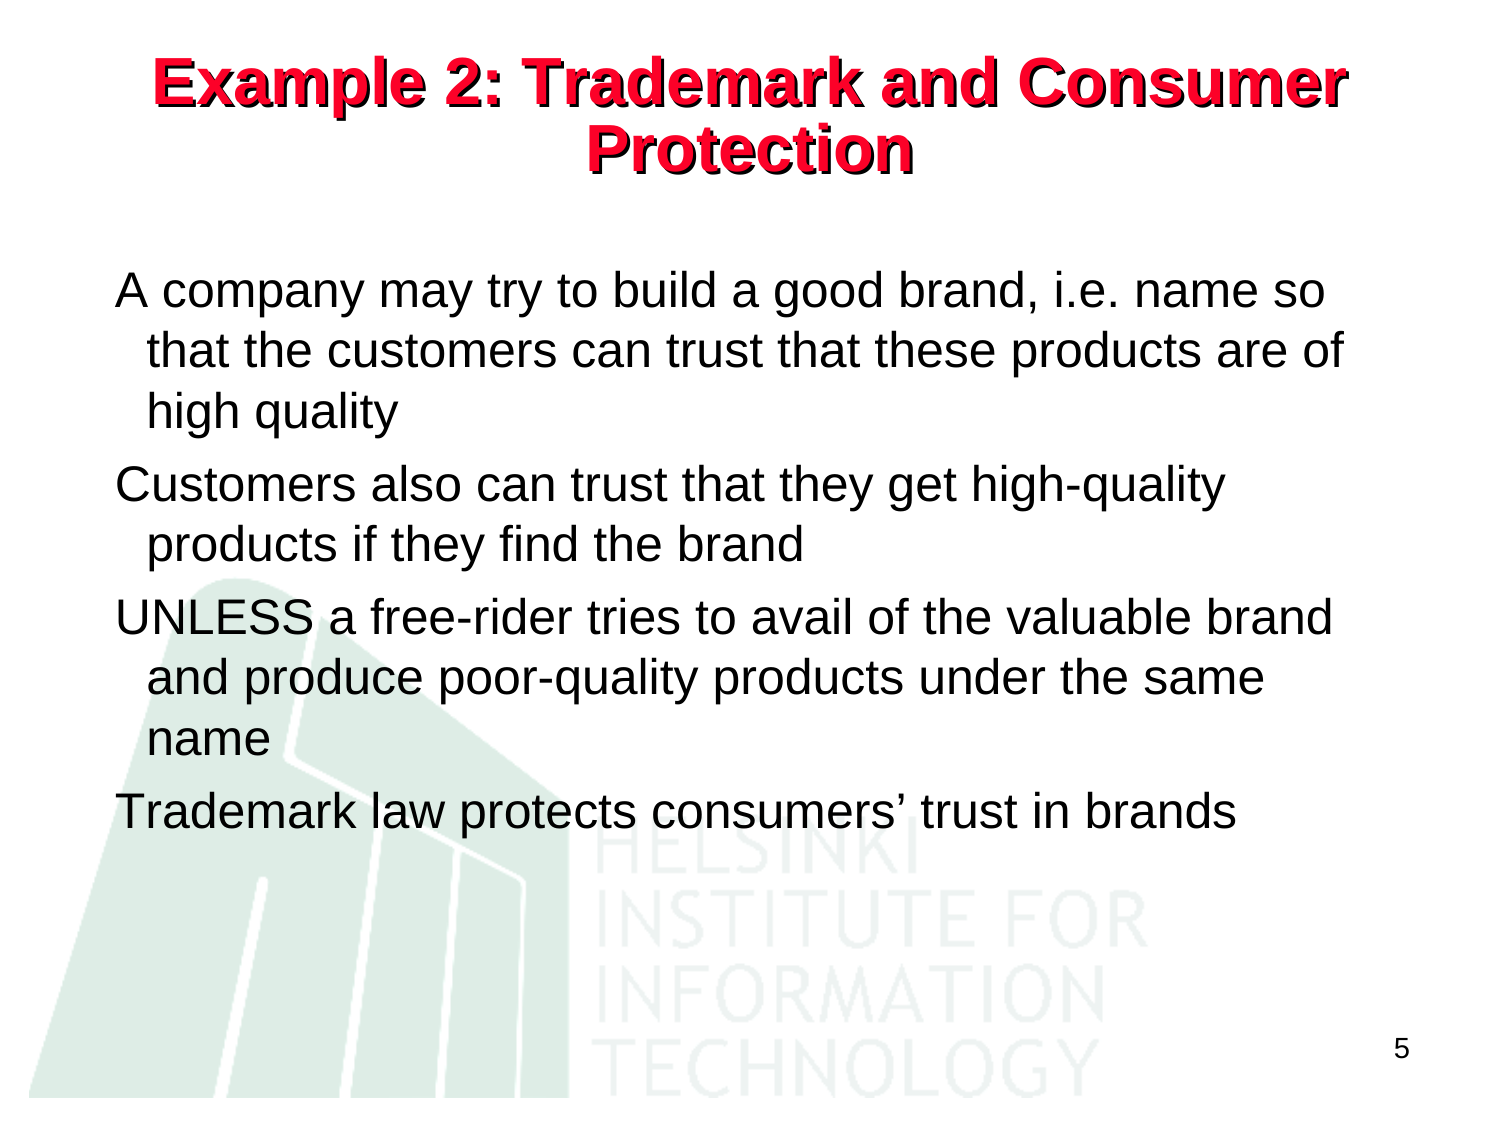

# Example 2: Trademark and Consumer Protection
A company may try to build a good brand, i.e. name so that the customers can trust that these products are of high quality
Customers also can trust that they get high-quality products if they find the brand
UNLESS a free-rider tries to avail of the valuable brand and produce poor-quality products under the same name
Trademark law protects consumers’ trust in brands
5